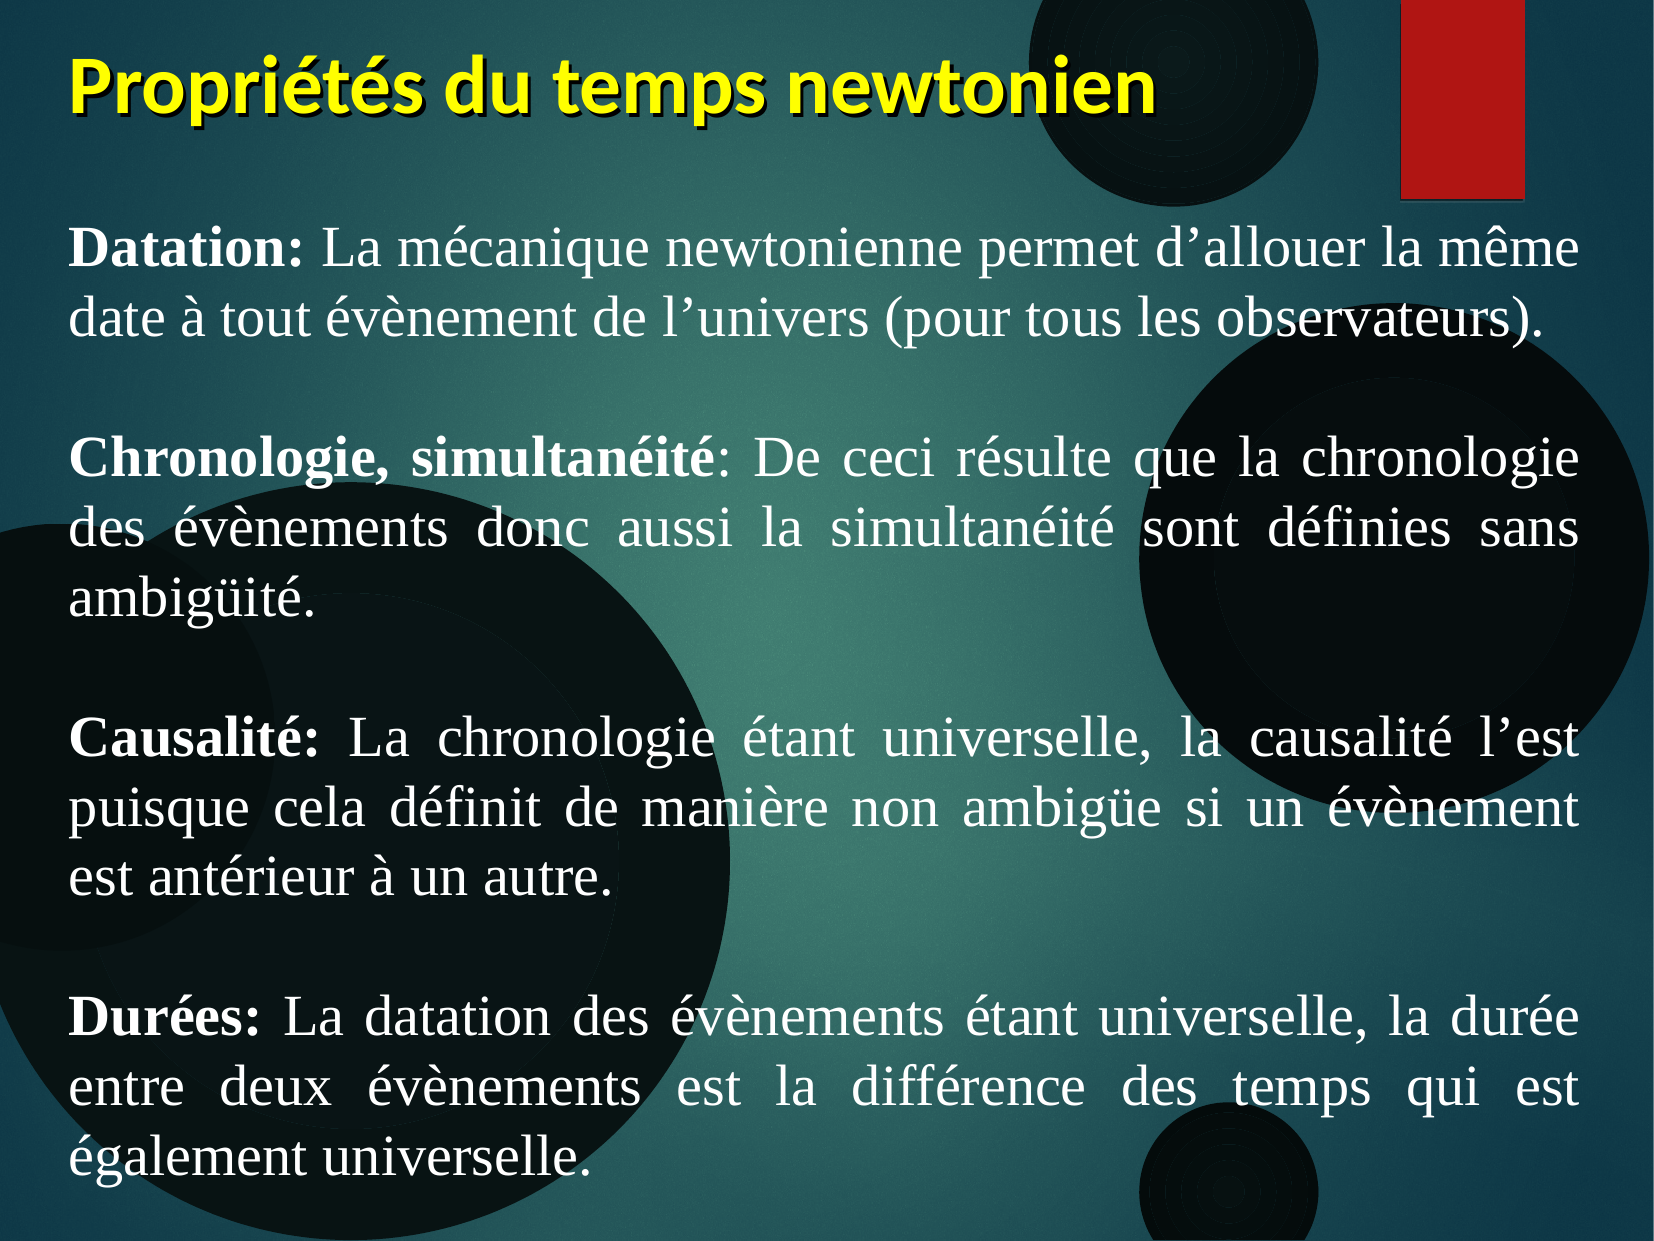

Propriétés du temps newtonien
Datation: La mécanique newtonienne permet d’allouer la même date à tout évènement de l’univers (pour tous les observateurs).
Chronologie, simultanéité: De ceci résulte que la chronologie des évènements donc aussi la simultanéité sont définies sans ambigüité.
Causalité: La chronologie étant universelle, la causalité l’est puisque cela définit de manière non ambigüe si un évènement est antérieur à un autre.
Durées: La datation des évènements étant universelle, la durée entre deux évènements est la différence des temps qui est également universelle.